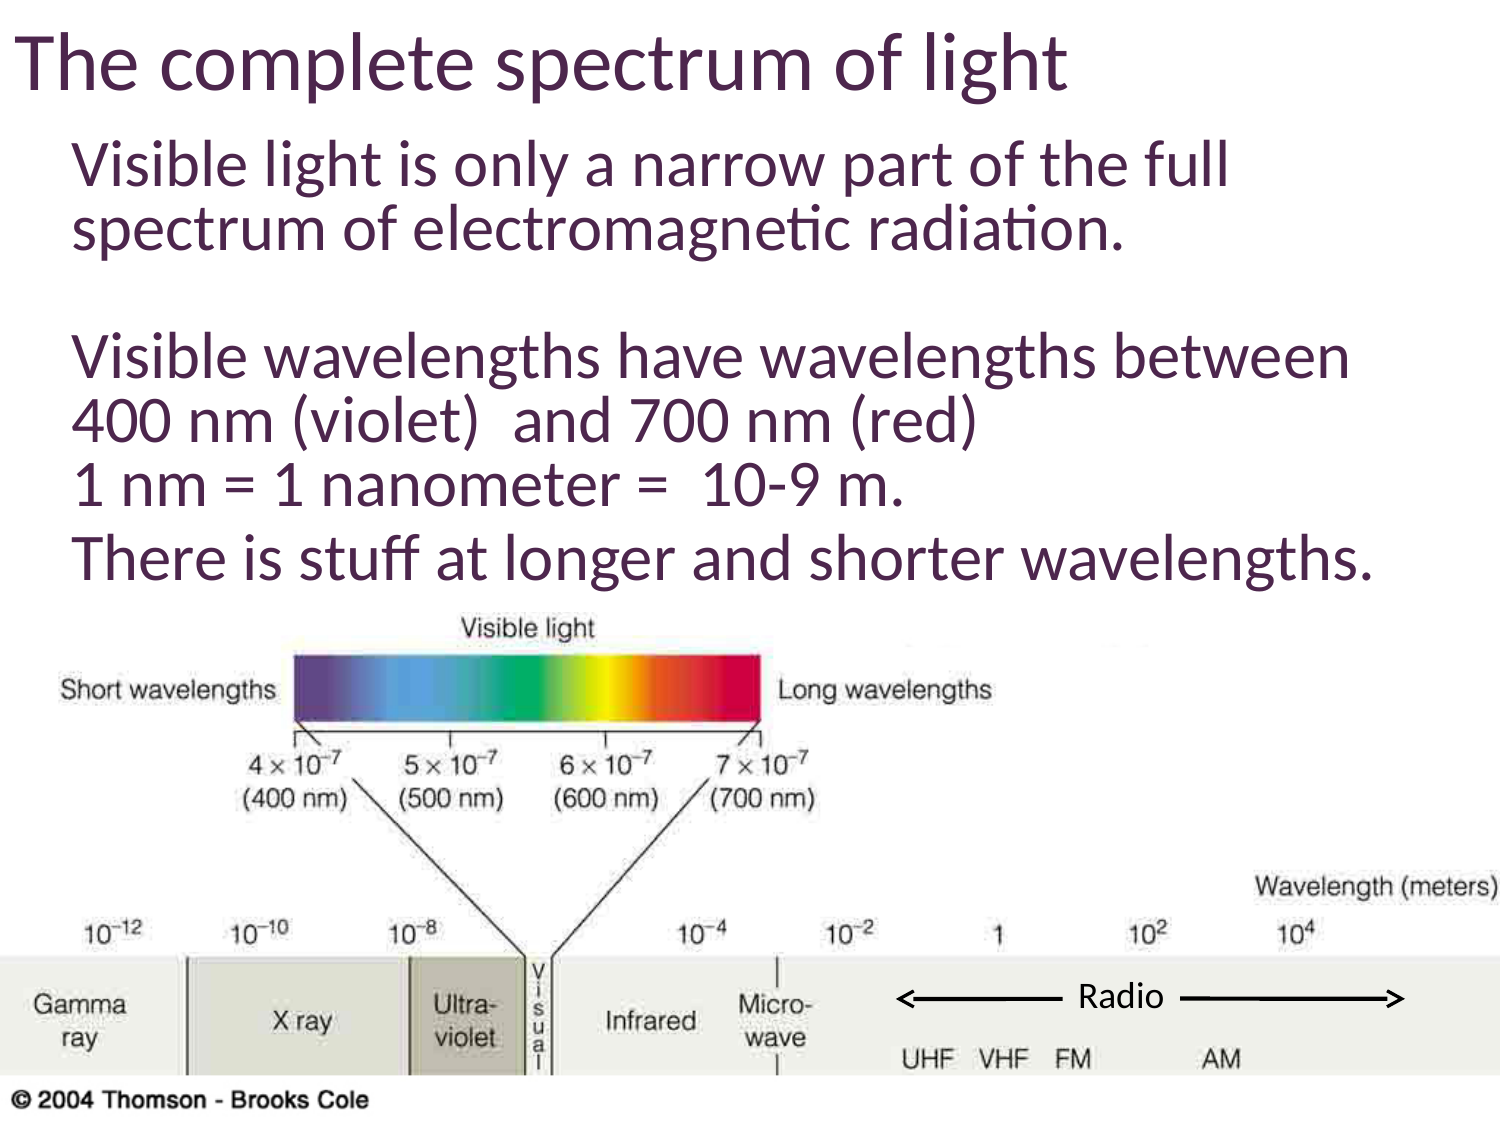

The complete spectrum of light
# Visible light is only a narrow part of the full spectrum of electromagnetic radiation. Visible wavelengths have wavelengths between 400 nm (violet) and 700 nm (red) 1 nm = 1 nanometer = 10-9 m.
There is stuff at longer and shorter wavelengths.
(
)
Radio